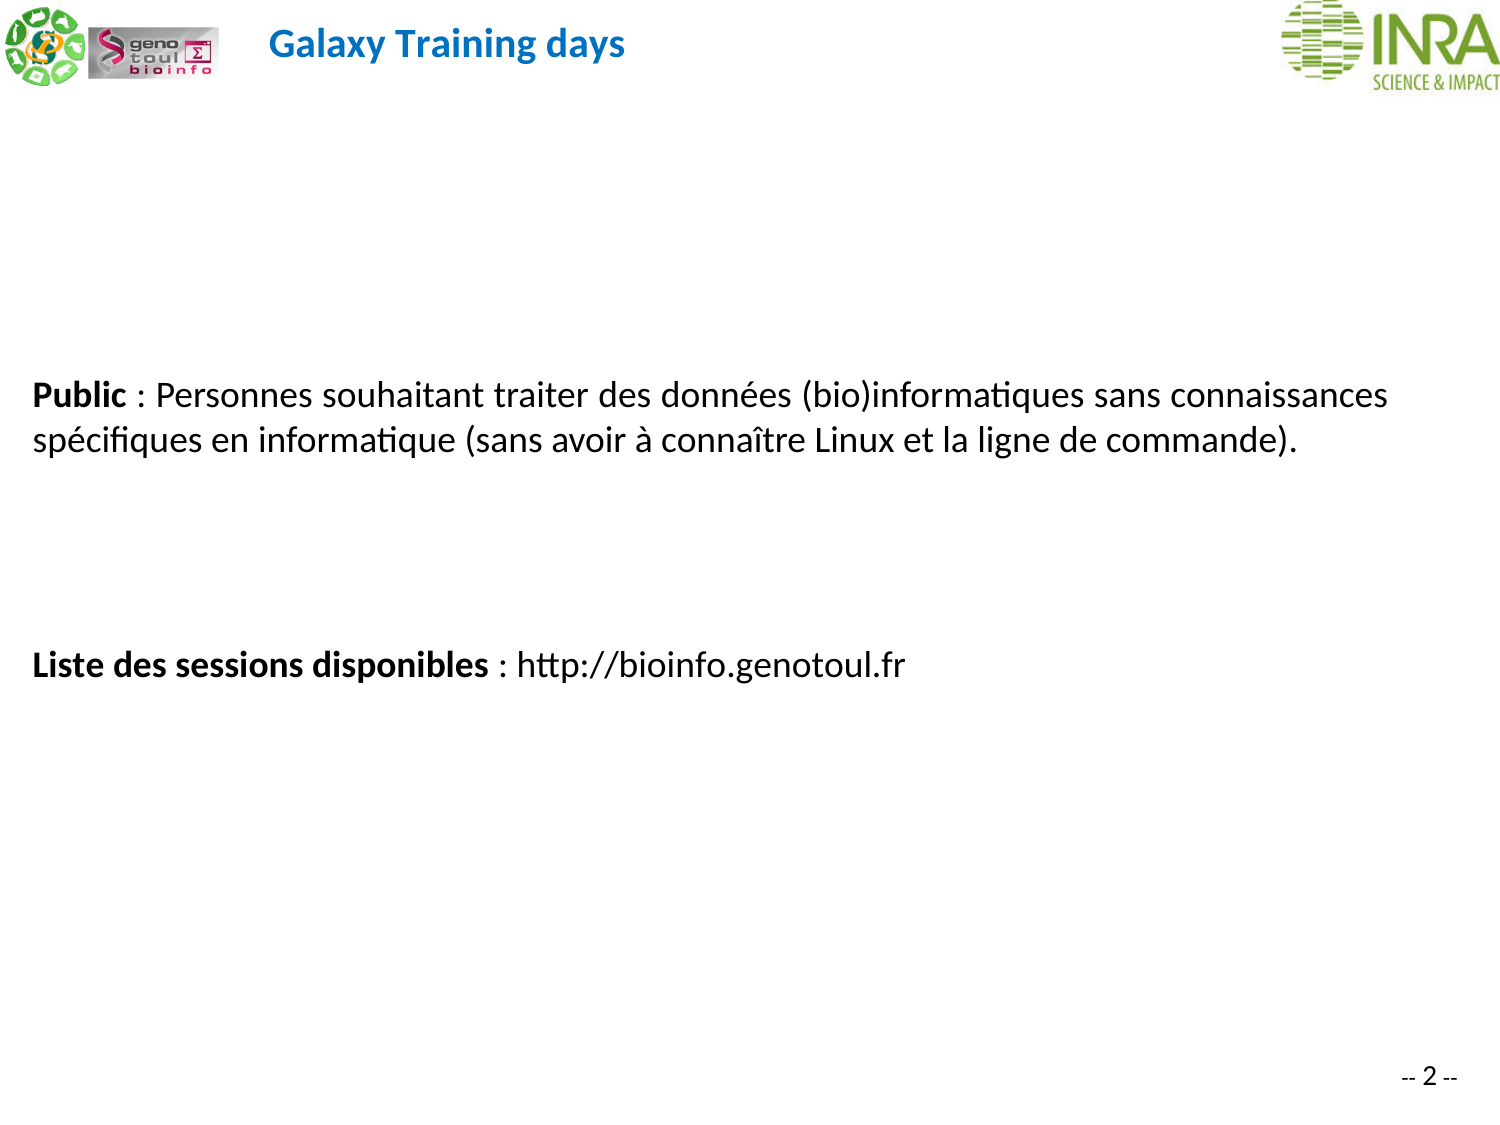

Galaxy Training days
Public : Personnes souhaitant traiter des données (bio)informatiques sans connaissances spécifiques en informatique (sans avoir à connaître Linux et la ligne de commande).
Liste des sessions disponibles : http://bioinfo.genotoul.fr